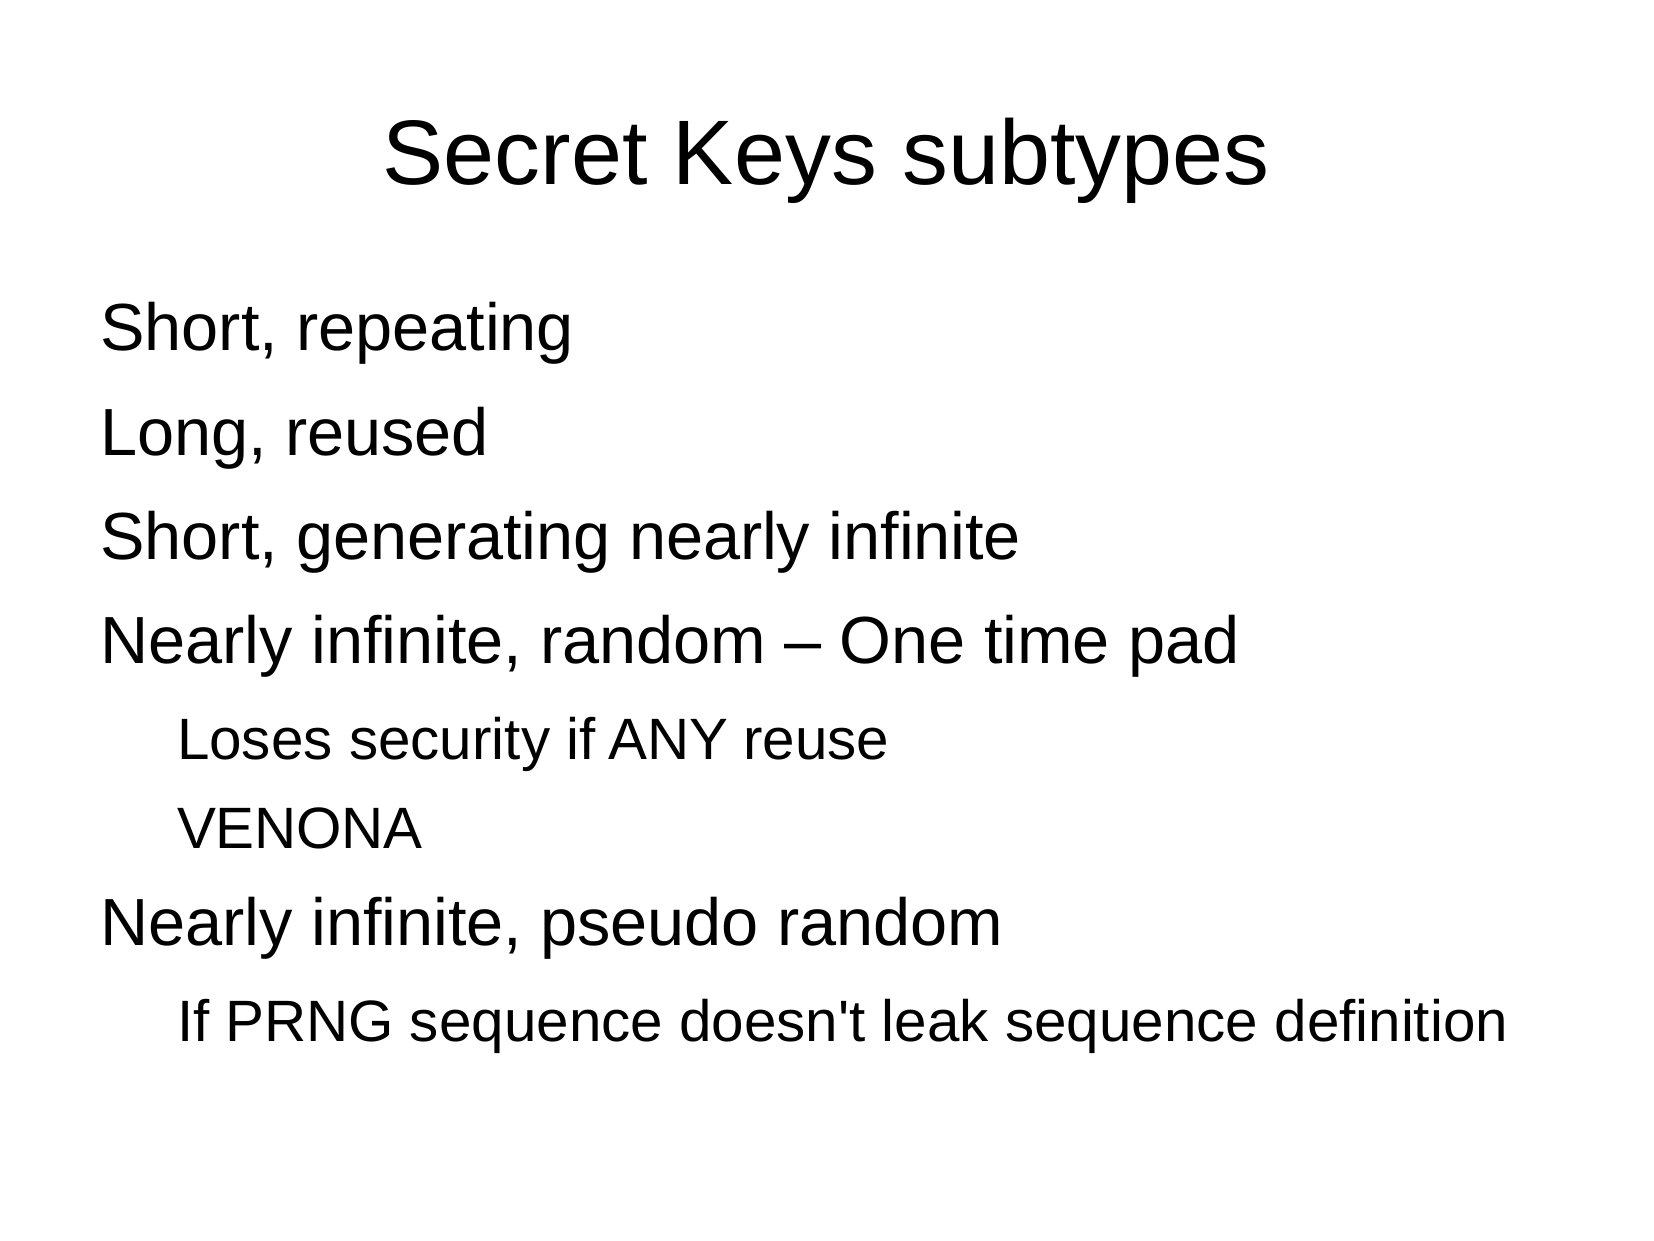

# Secret Keys subtypes
Short, repeating
Long, reused
Short, generating nearly infinite
Nearly infinite, random – One time pad
Loses security if ANY reuse
VENONA
Nearly infinite, pseudo random
If PRNG sequence doesn't leak sequence definition